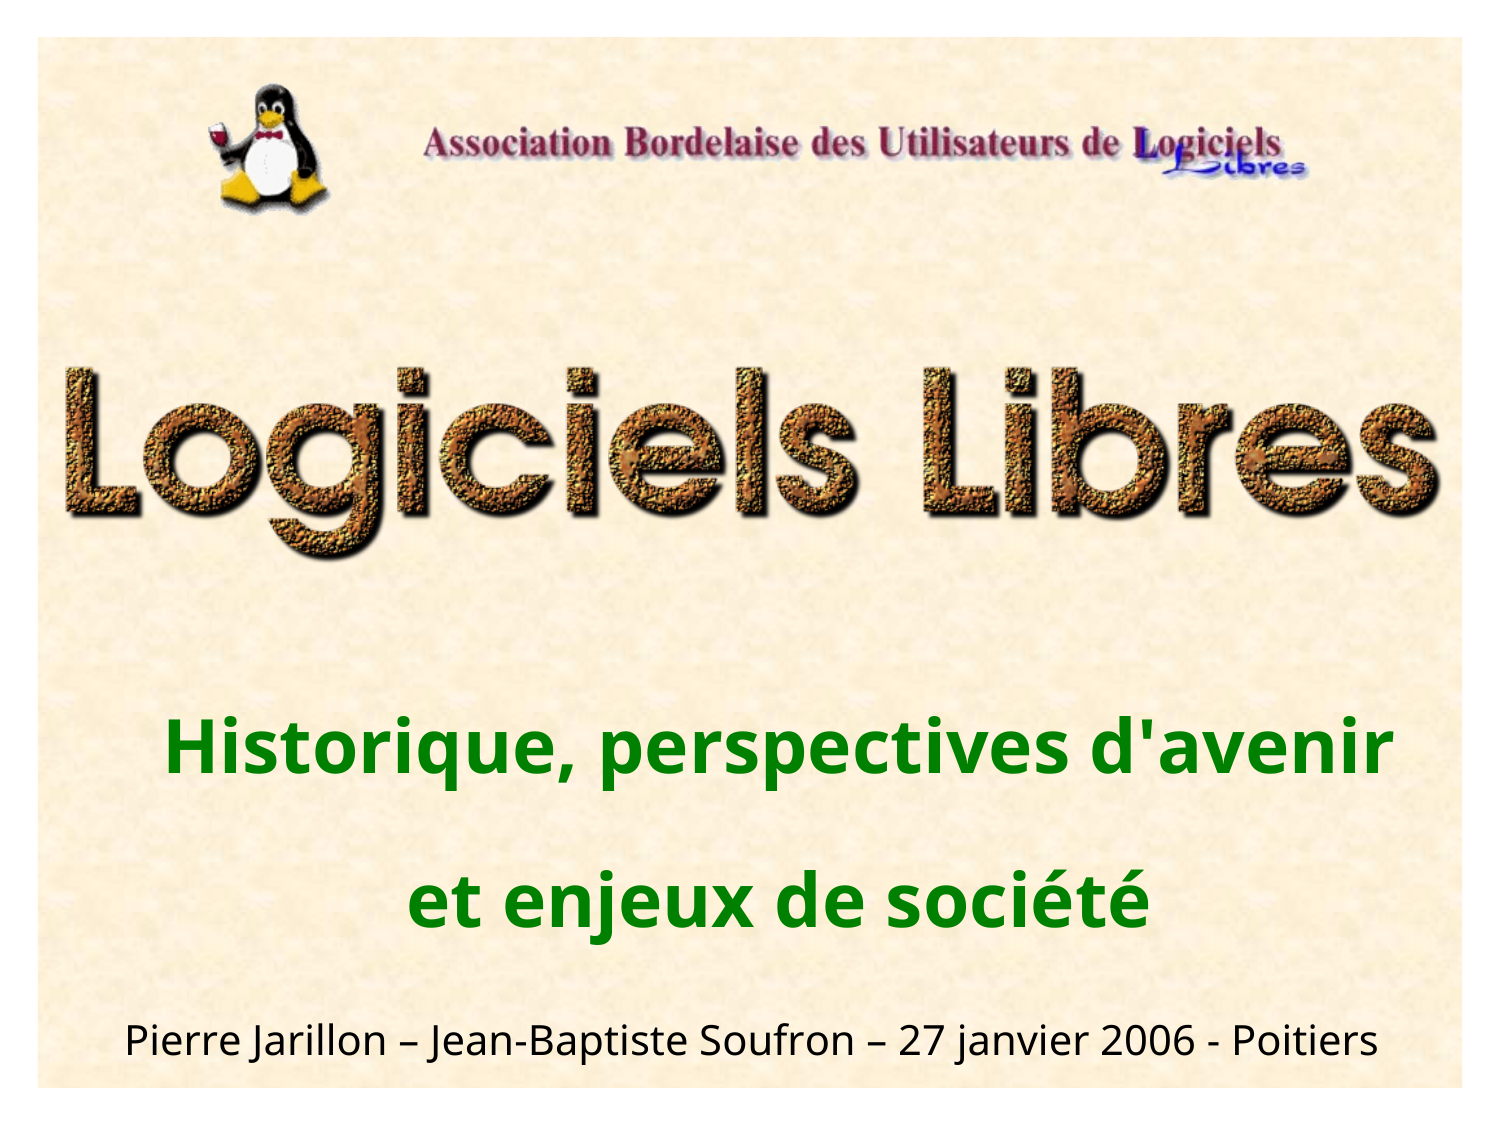

Historique, perspectives d'avenir
et enjeux de société
 Pierre Jarillon – Jean-Baptiste Soufron – 27 janvier 2006 - Poitiers